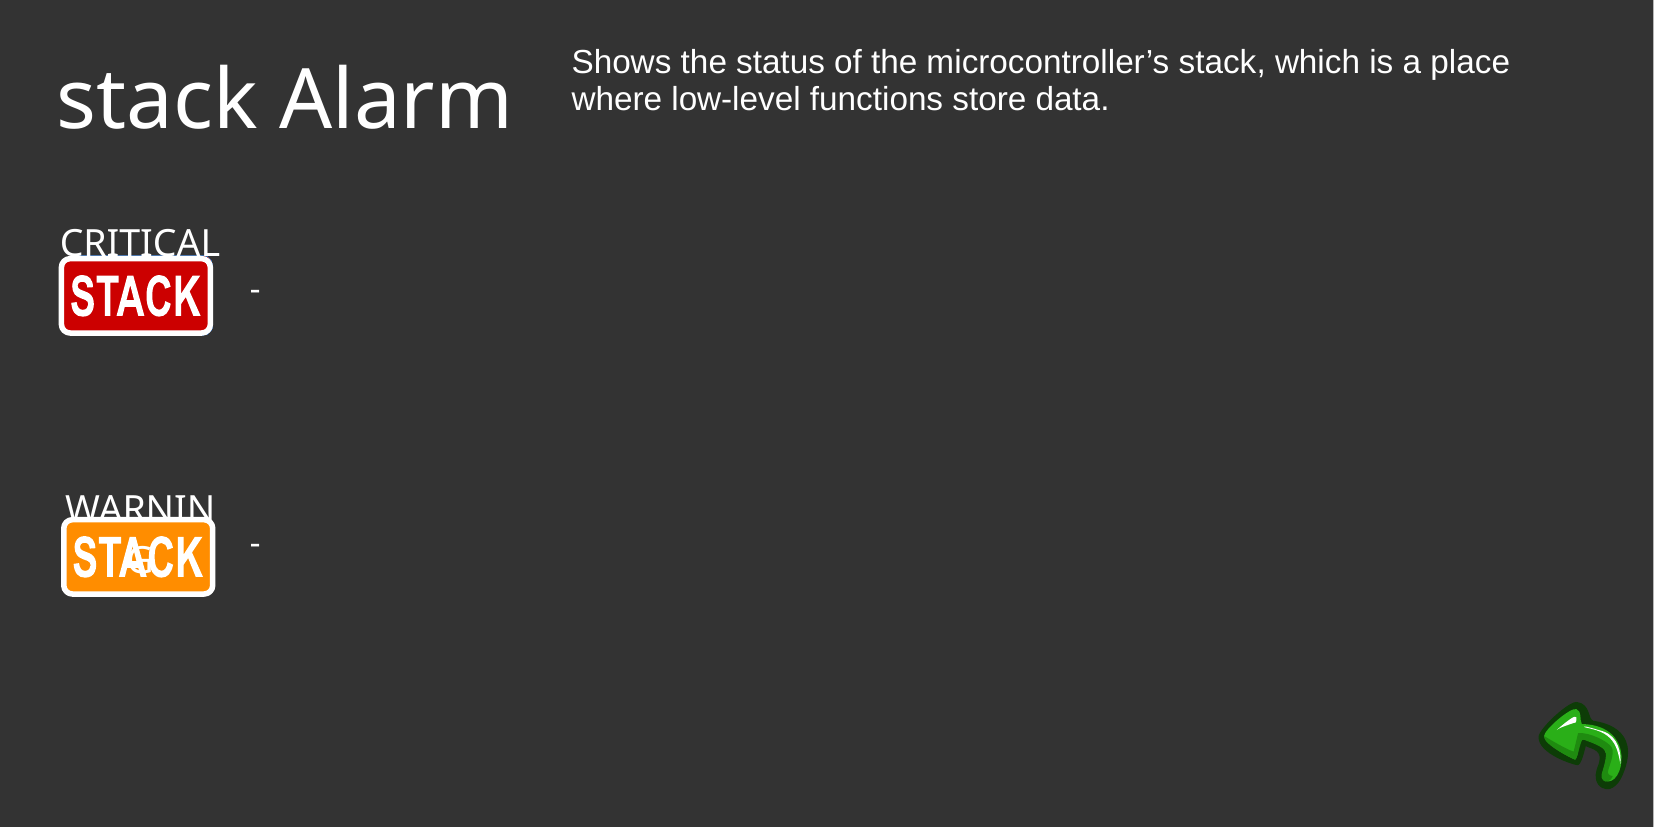

stack Alarm
Shows the status of the microcontroller’s stack, which is a place where low-level functions store data.
CRITICAL
-
WARNING
-